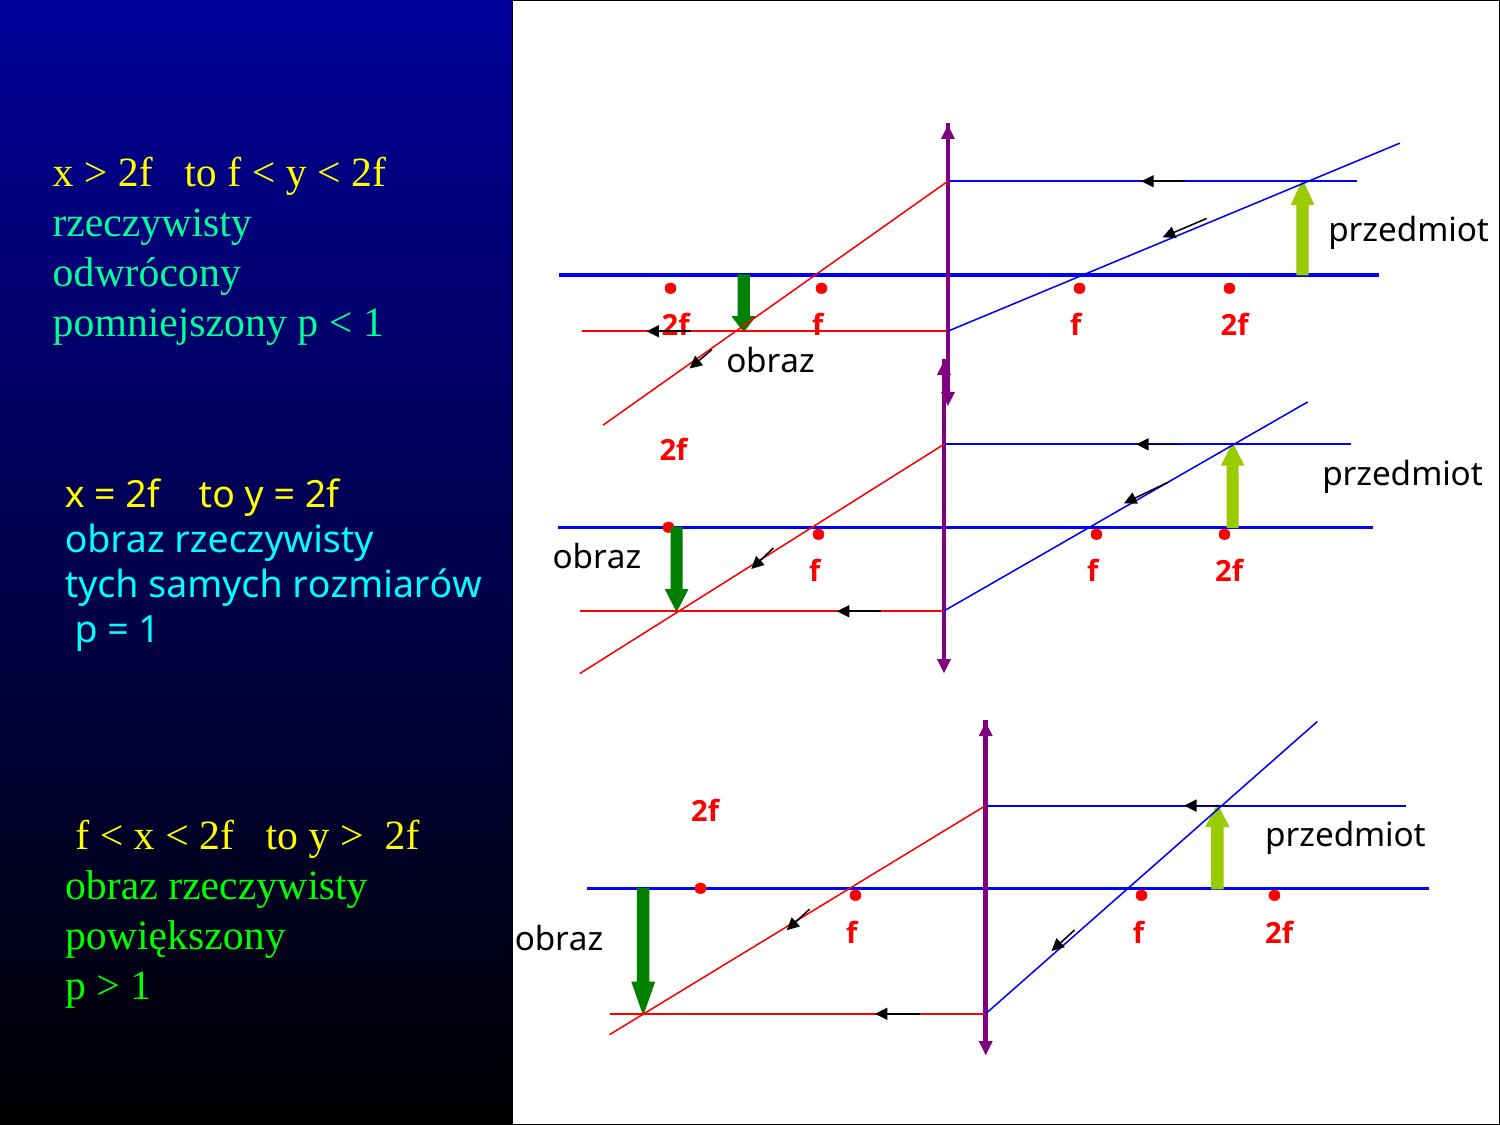

2f
.
przedmiot
.
f
.
f
.
2f
obraz
2f
.
przedmiot
.
f
.
f
.
2f
obraz
przedmiot
.
2f
.
f
.
f
.
2f
obraz
x > 2f to f < y < 2f
rzeczywisty
odwrócony
pomniejszony p < 1
x = 2f to y = 2f
obraz rzeczywisty
tych samych rozmiarów
 p = 1
 f < x < 2f to y > 2f
obraz rzeczywisty
powiększony
p > 1